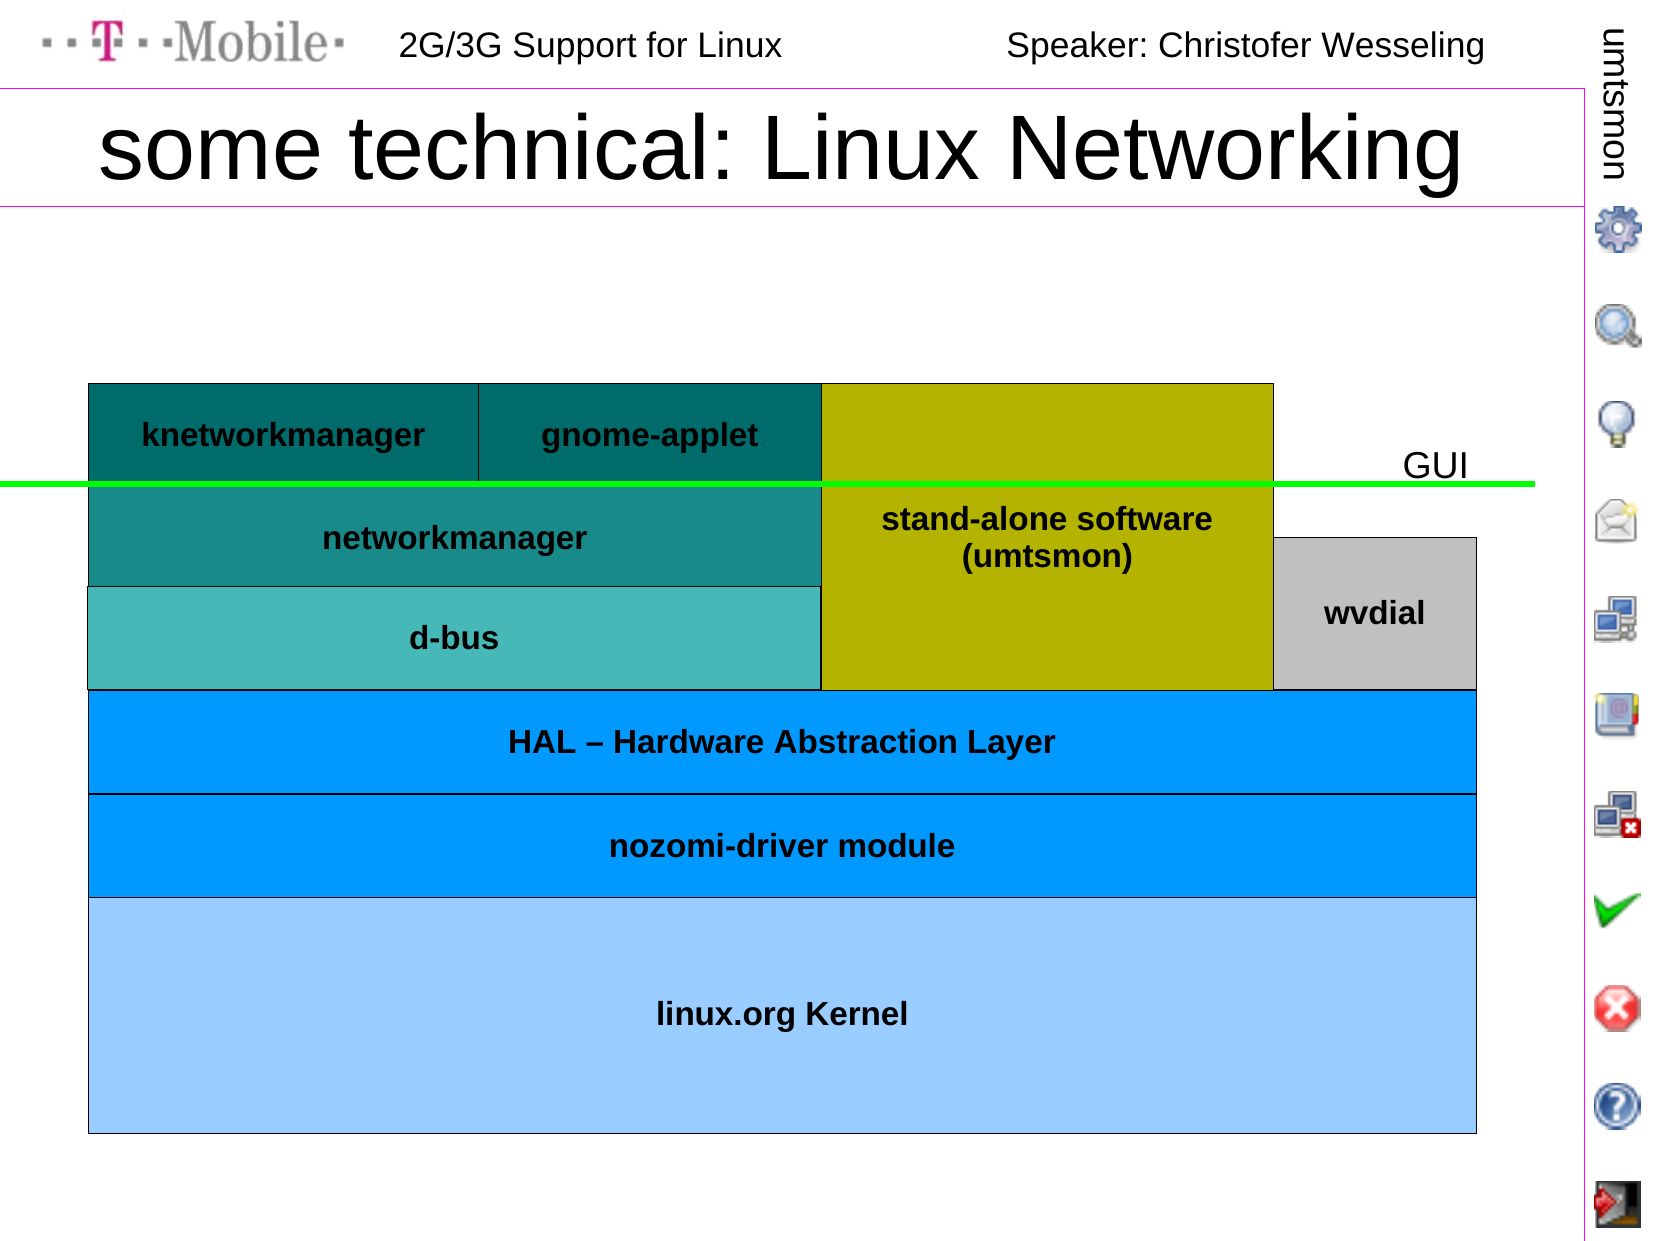

# some technical: Linux Networking
knetworkmanager
gnome-applet
stand-alone software
(umtsmon)
GUI
networkmanager
wvdial
d-bus
HAL – Hardware Abstraction Layer
nozomi-driver module
linux.org Kernel